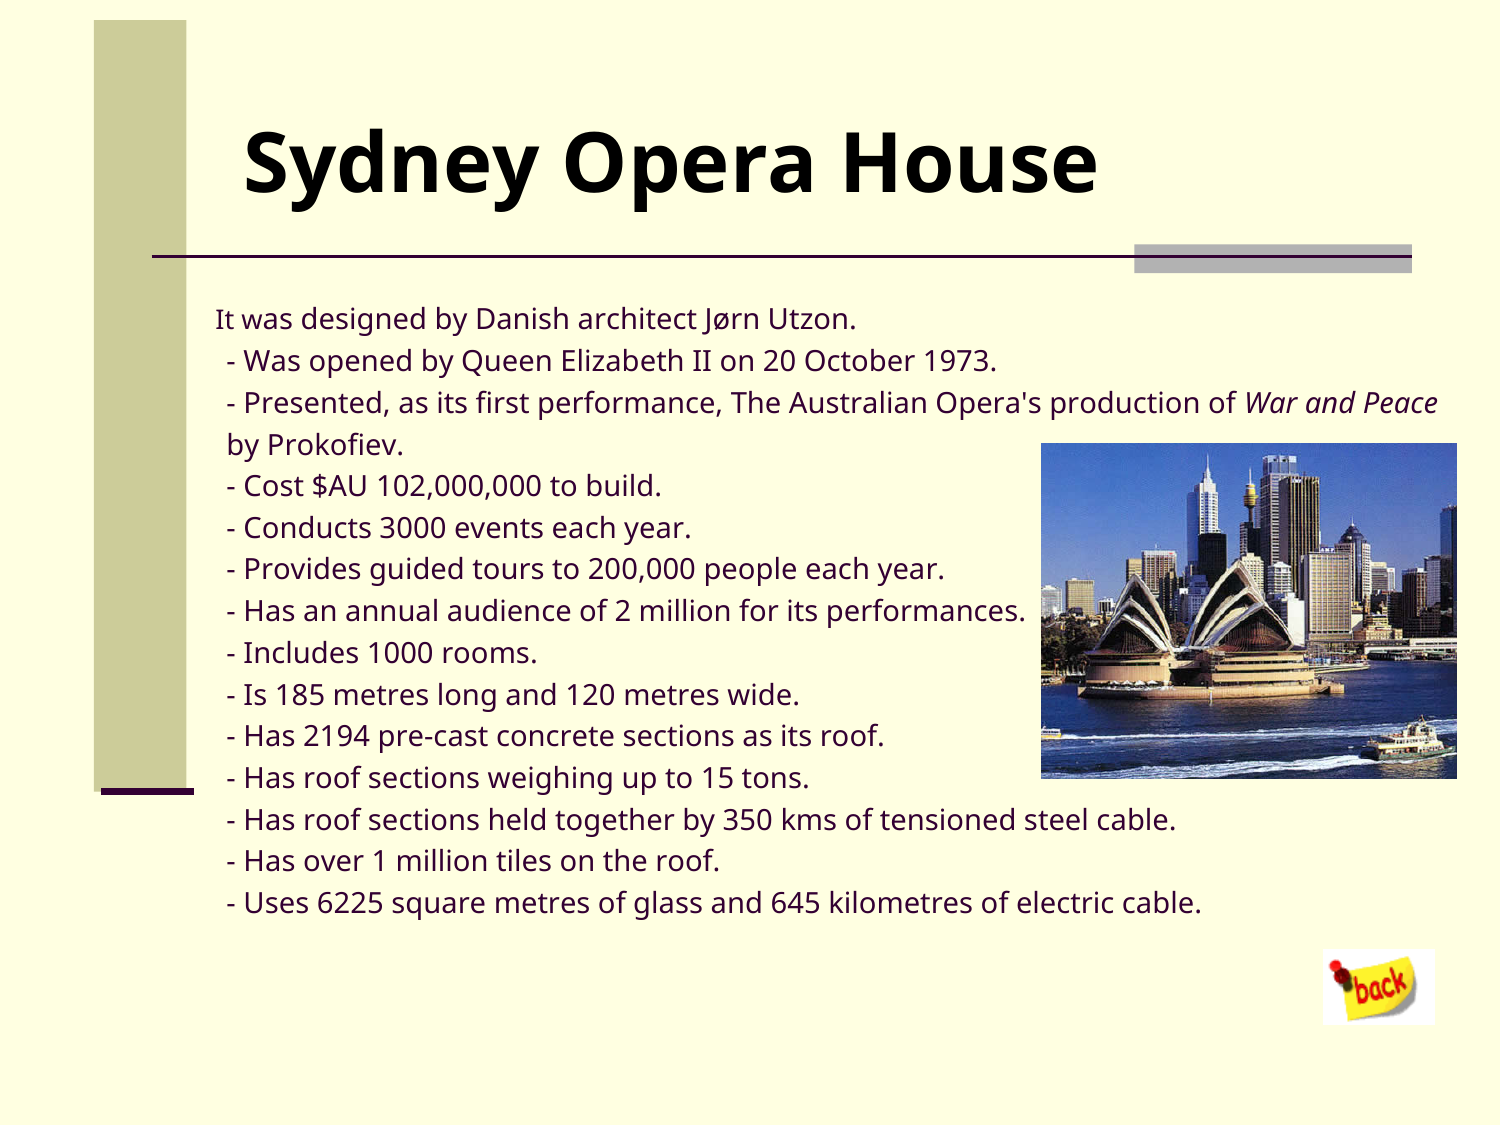

Sydney Opera House
# It was designed by Danish architect Jørn Utzon. - Was opened by Queen Elizabeth II on 20 October 1973. - Presented, as its first performance, The Australian Opera's production of War and Peace by Prokofiev. - Cost $AU 102,000,000 to build. - Conducts 3000 events each year. - Provides guided tours to 200,000 people each year. - Has an annual audience of 2 million for its performances. - Includes 1000 rooms. - Is 185 metres long and 120 metres wide. - Has 2194 pre-cast concrete sections as its roof. - Has roof sections weighing up to 15 tons. - Has roof sections held together by 350 kms of tensioned steel cable. - Has over 1 million tiles on the roof. - Uses 6225 square metres of glass and 645 kilometres of electric cable.